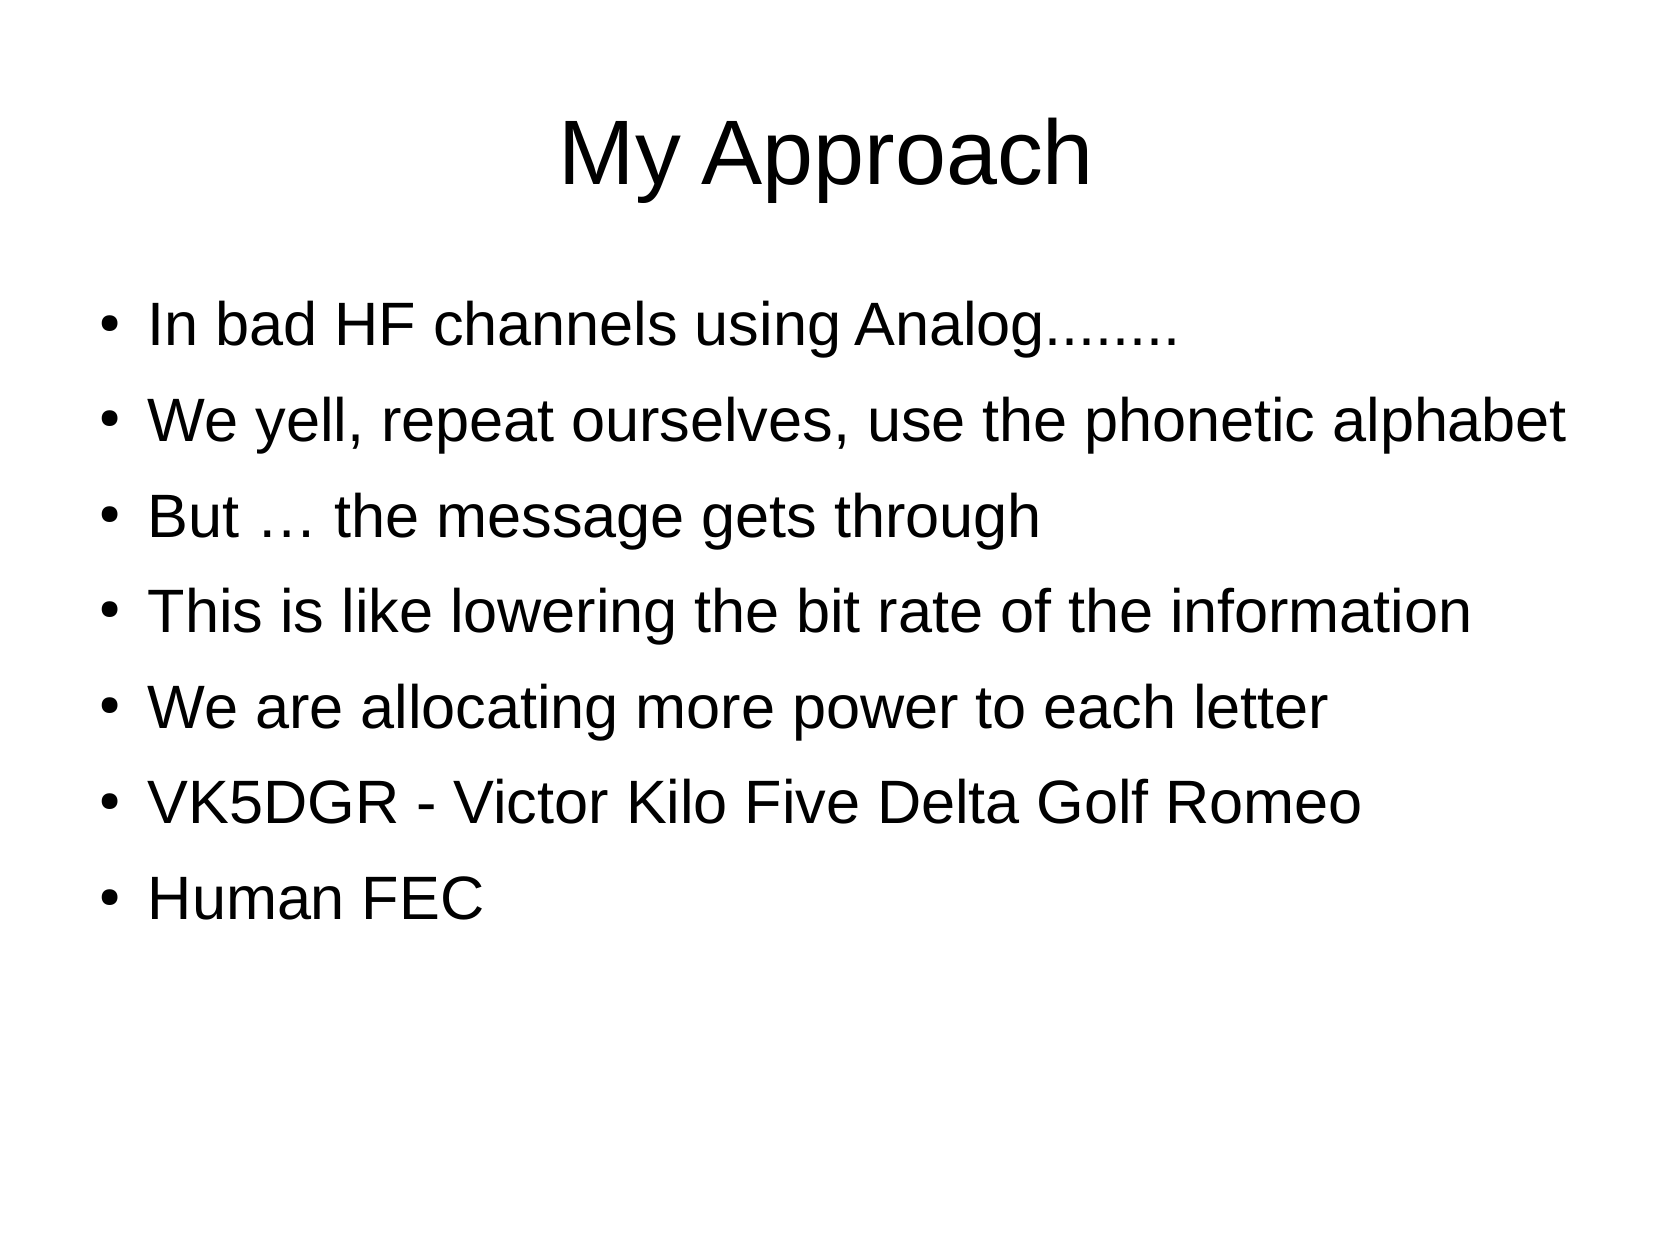

# My Approach
In bad HF channels using Analog........
We yell, repeat ourselves, use the phonetic alphabet
But … the message gets through
This is like lowering the bit rate of the information
We are allocating more power to each letter
VK5DGR - Victor Kilo Five Delta Golf Romeo
Human FEC